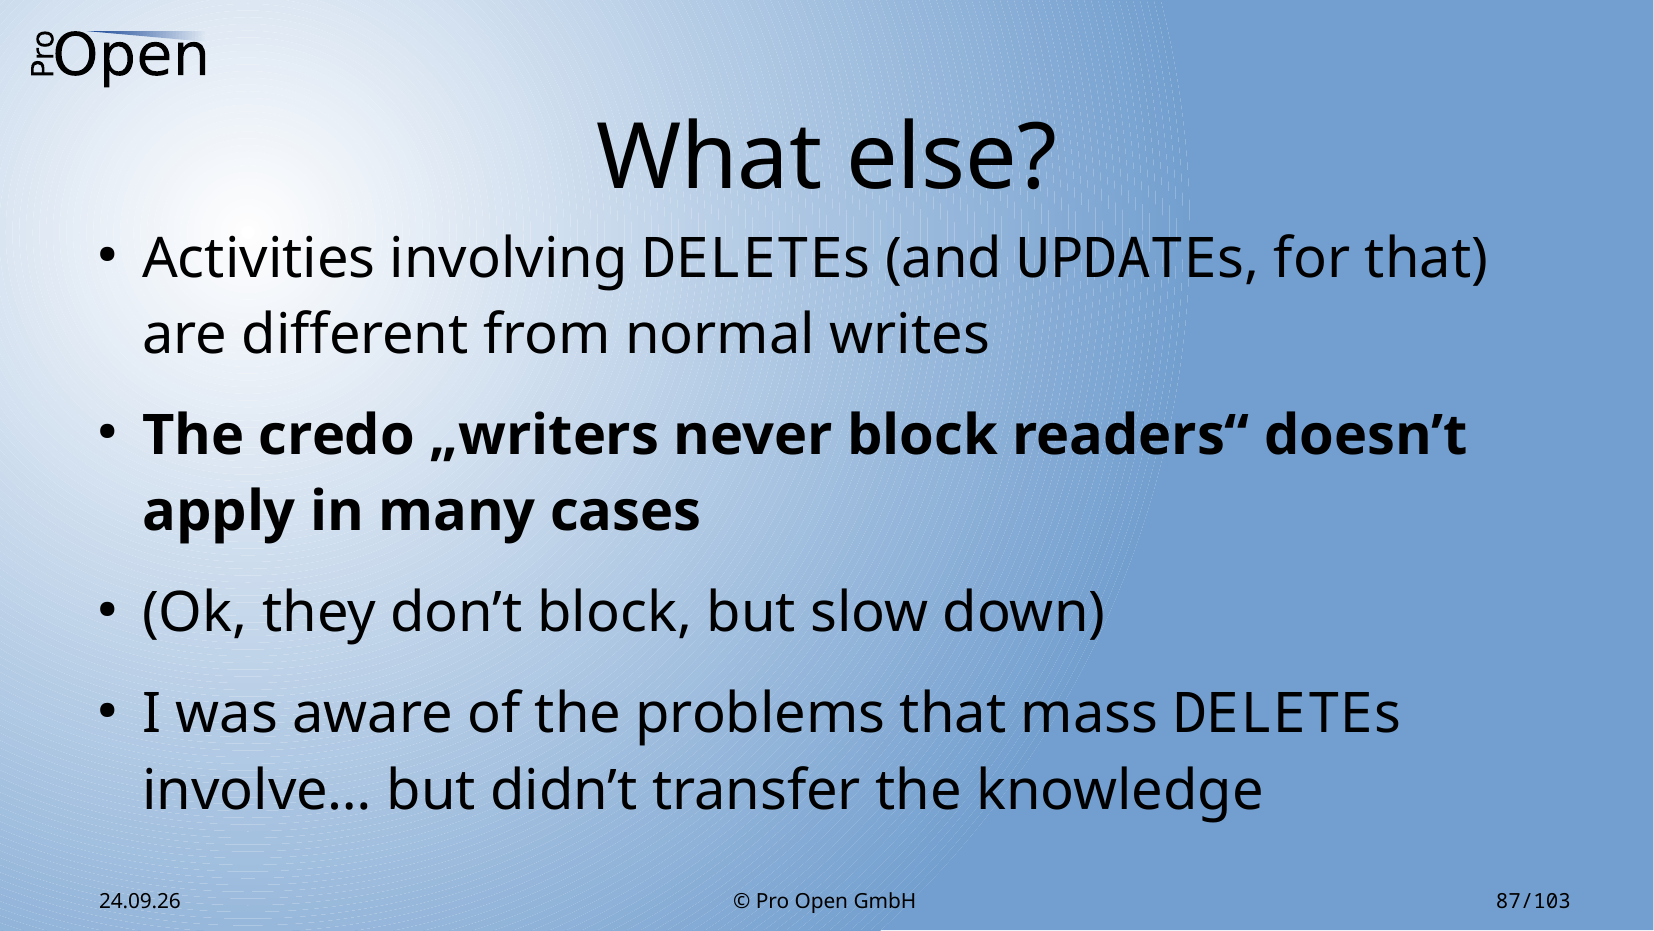

# What else?
Activities involving DELETEs (and UPDATEs, for that) are different from normal writes
The credo „writers never block readers“ doesn’t apply in many cases
(Ok, they don’t block, but slow down)
I was aware of the problems that mass DELETEs involve… but didn’t transfer the knowledge
© Pro Open GmbH
87